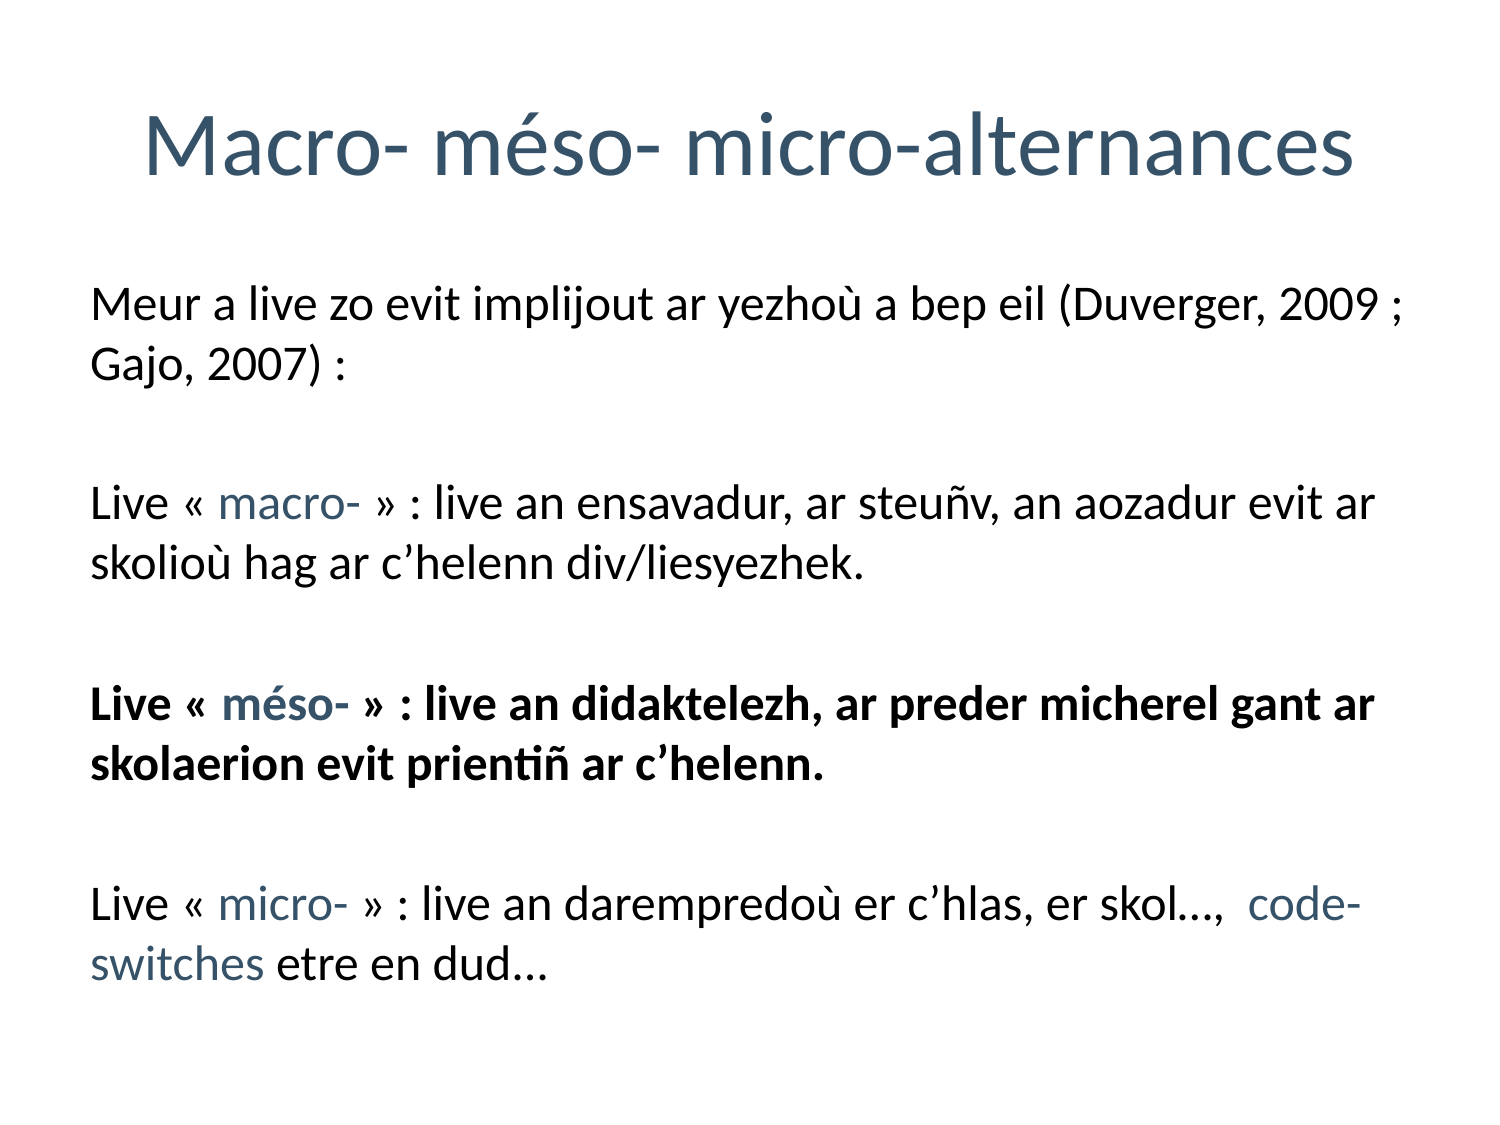

l'alternance des langues intervient à plusieurs niveaux (Duverger, 2009 ; Gajo, 2007) qui vont de la planification et de l'organisation pour les institutions scolaires de leurs enseignements bi-plurilingues (niveau macro, de l'institution) aux occurrences de code-switches dans l'interaction en classe (niveau micro, de l'interaction) en passant par la réflexion didactique des enseignants, dans la préparation de leurs enseignements (niveau méso, de la didactisation).
# Macro- méso- micro-alternances
Meur a live zo evit implijout ar yezhoù a bep eil (Duverger, 2009 ; Gajo, 2007) :
Live « macro- » : live an ensavadur, ar steuñv, an aozadur evit ar skolioù hag ar c’helenn div/liesyezhek.
Live « méso- » : live an didaktelezh, ar preder micherel gant ar skolaerion evit prientiñ ar c’helenn.
Live « micro- » : live an darempredoù er c’hlas, er skol…, code-switches etre en dud...